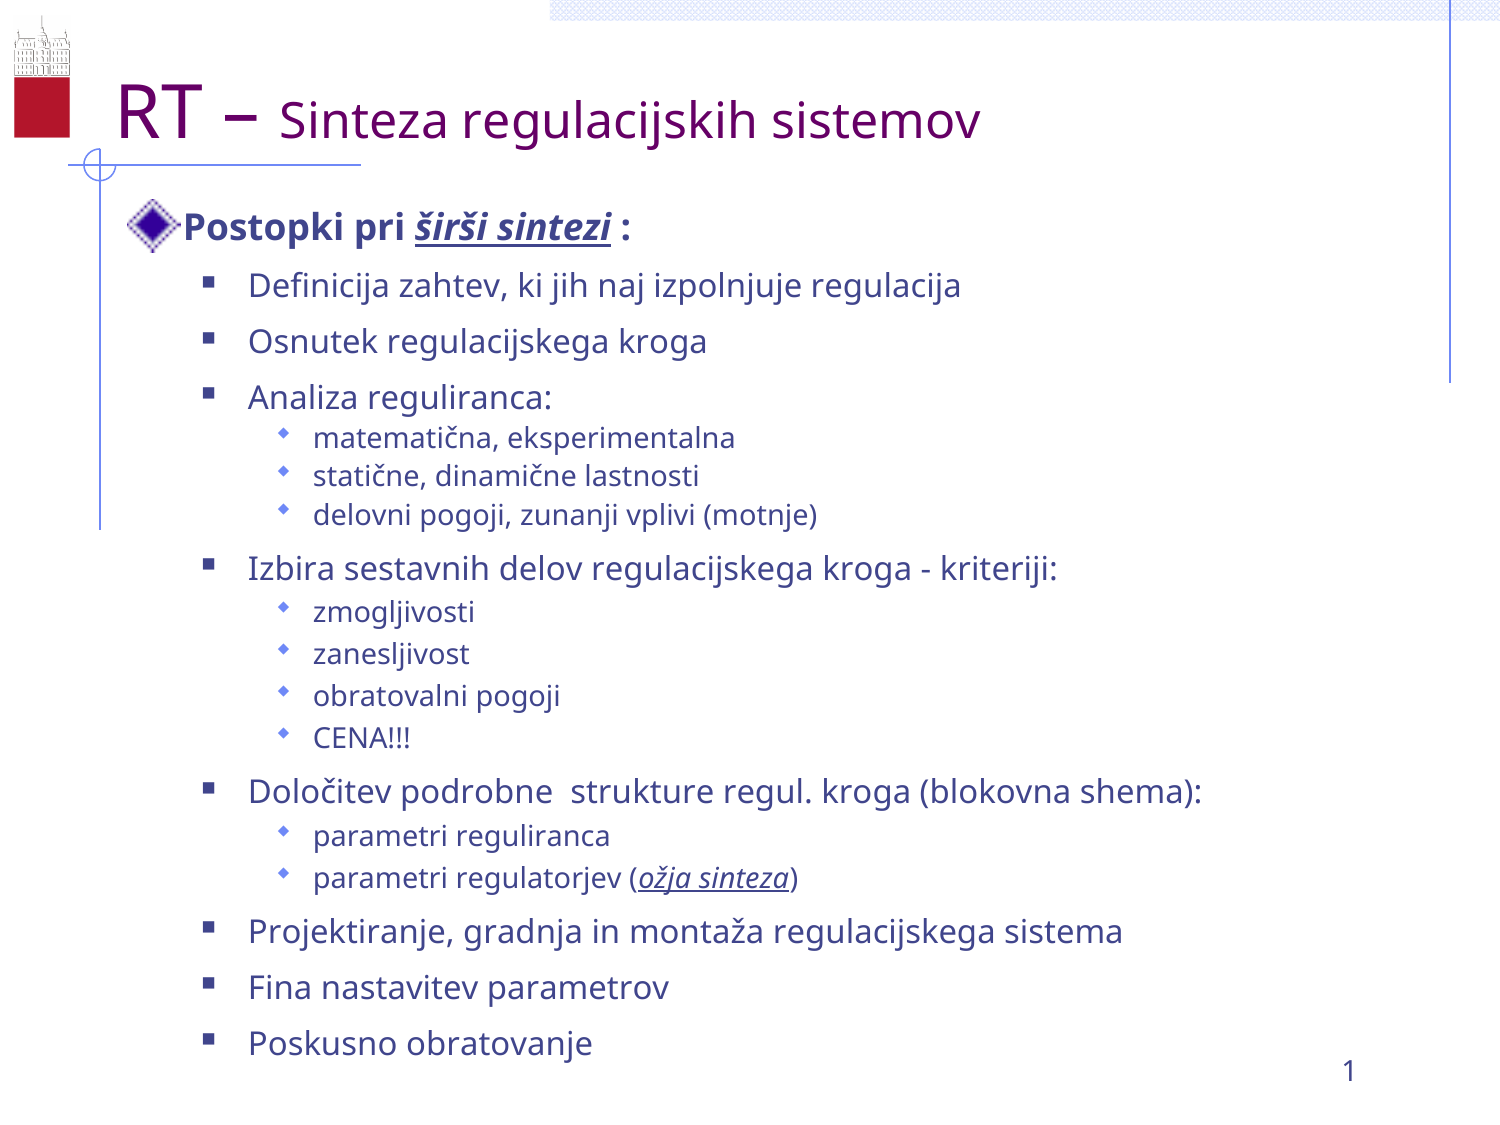

RT – Sinteza regulacijskih sistemov
# Postopki pri širši sintezi :
Definicija zahtev, ki jih naj izpolnjuje regulacija
Osnutek regulacijskega kroga
Analiza reguliranca:
matematična, eksperimentalna
statične, dinamične lastnosti
delovni pogoji, zunanji vplivi (motnje)
Izbira sestavnih delov regulacijskega kroga - kriteriji:
zmogljivosti
zanesljivost
obratovalni pogoji
CENA!!!
Določitev podrobne strukture regul. kroga (blokovna shema):
parametri reguliranca
parametri regulatorjev (ožja sinteza)
Projektiranje, gradnja in montaža regulacijskega sistema
Fina nastavitev parametrov
Poskusno obratovanje